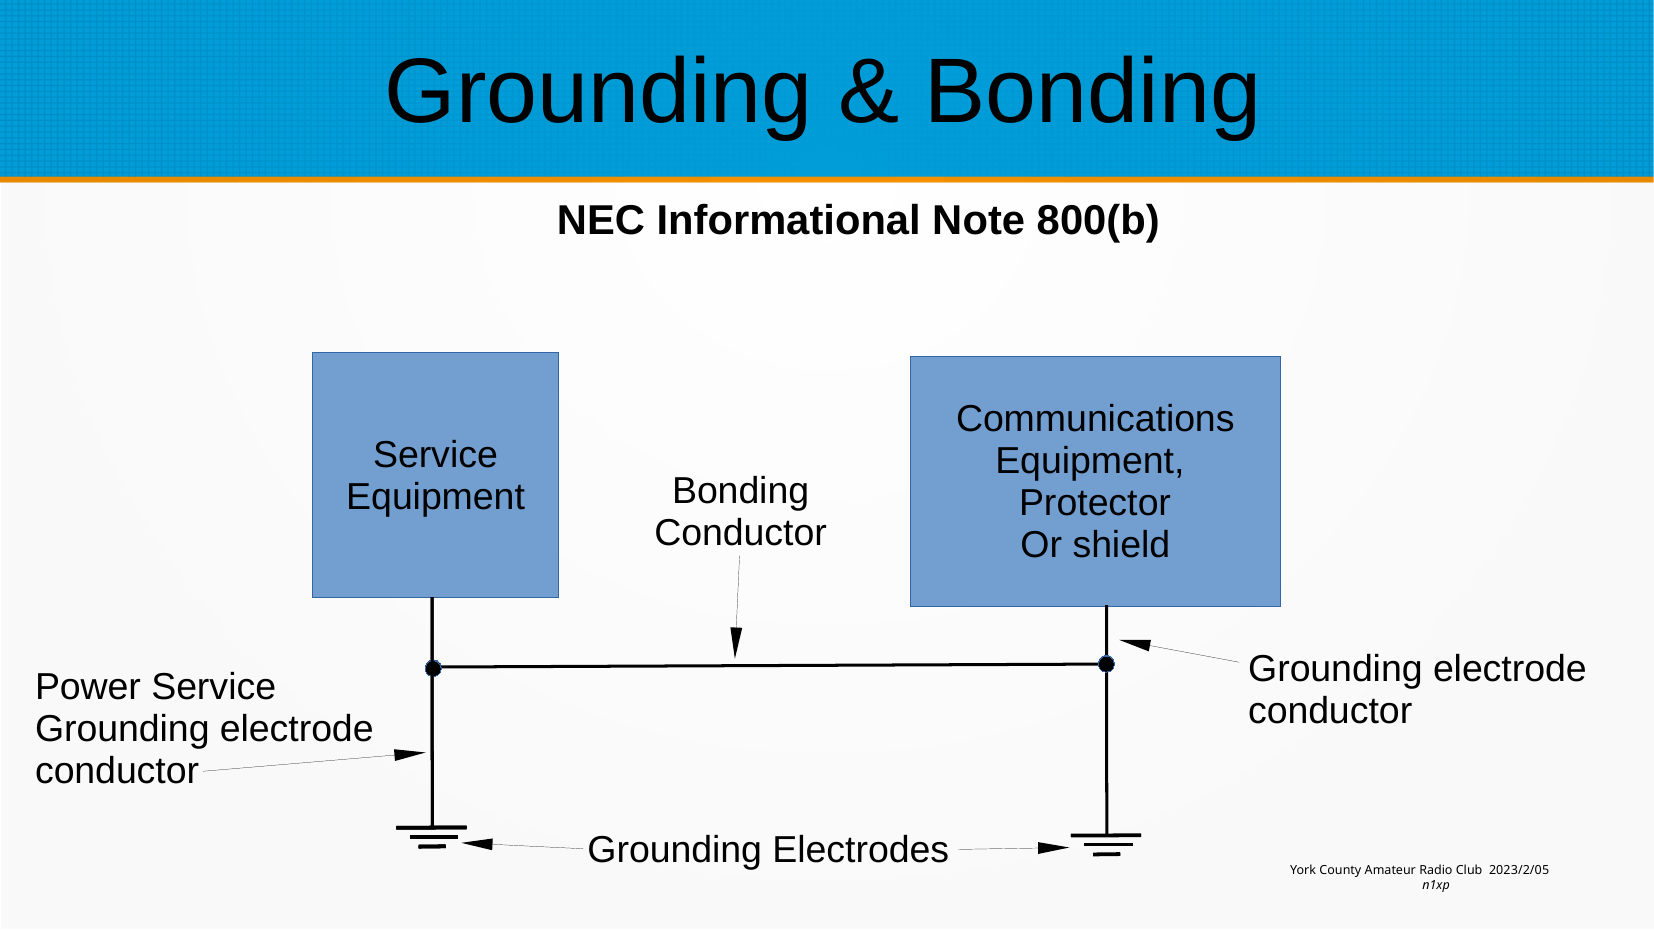

Grounding & Bonding
NEC Informational Note 800(b)
Service
Equipment
Communications
Equipment,
Protector
 Or shield
Bonding Conductor
Grounding electrode
conductor
Power Service
Grounding electrode
conductor
Grounding Electrodes
York County Amateur Radio Club 2023/2/05
n1xp